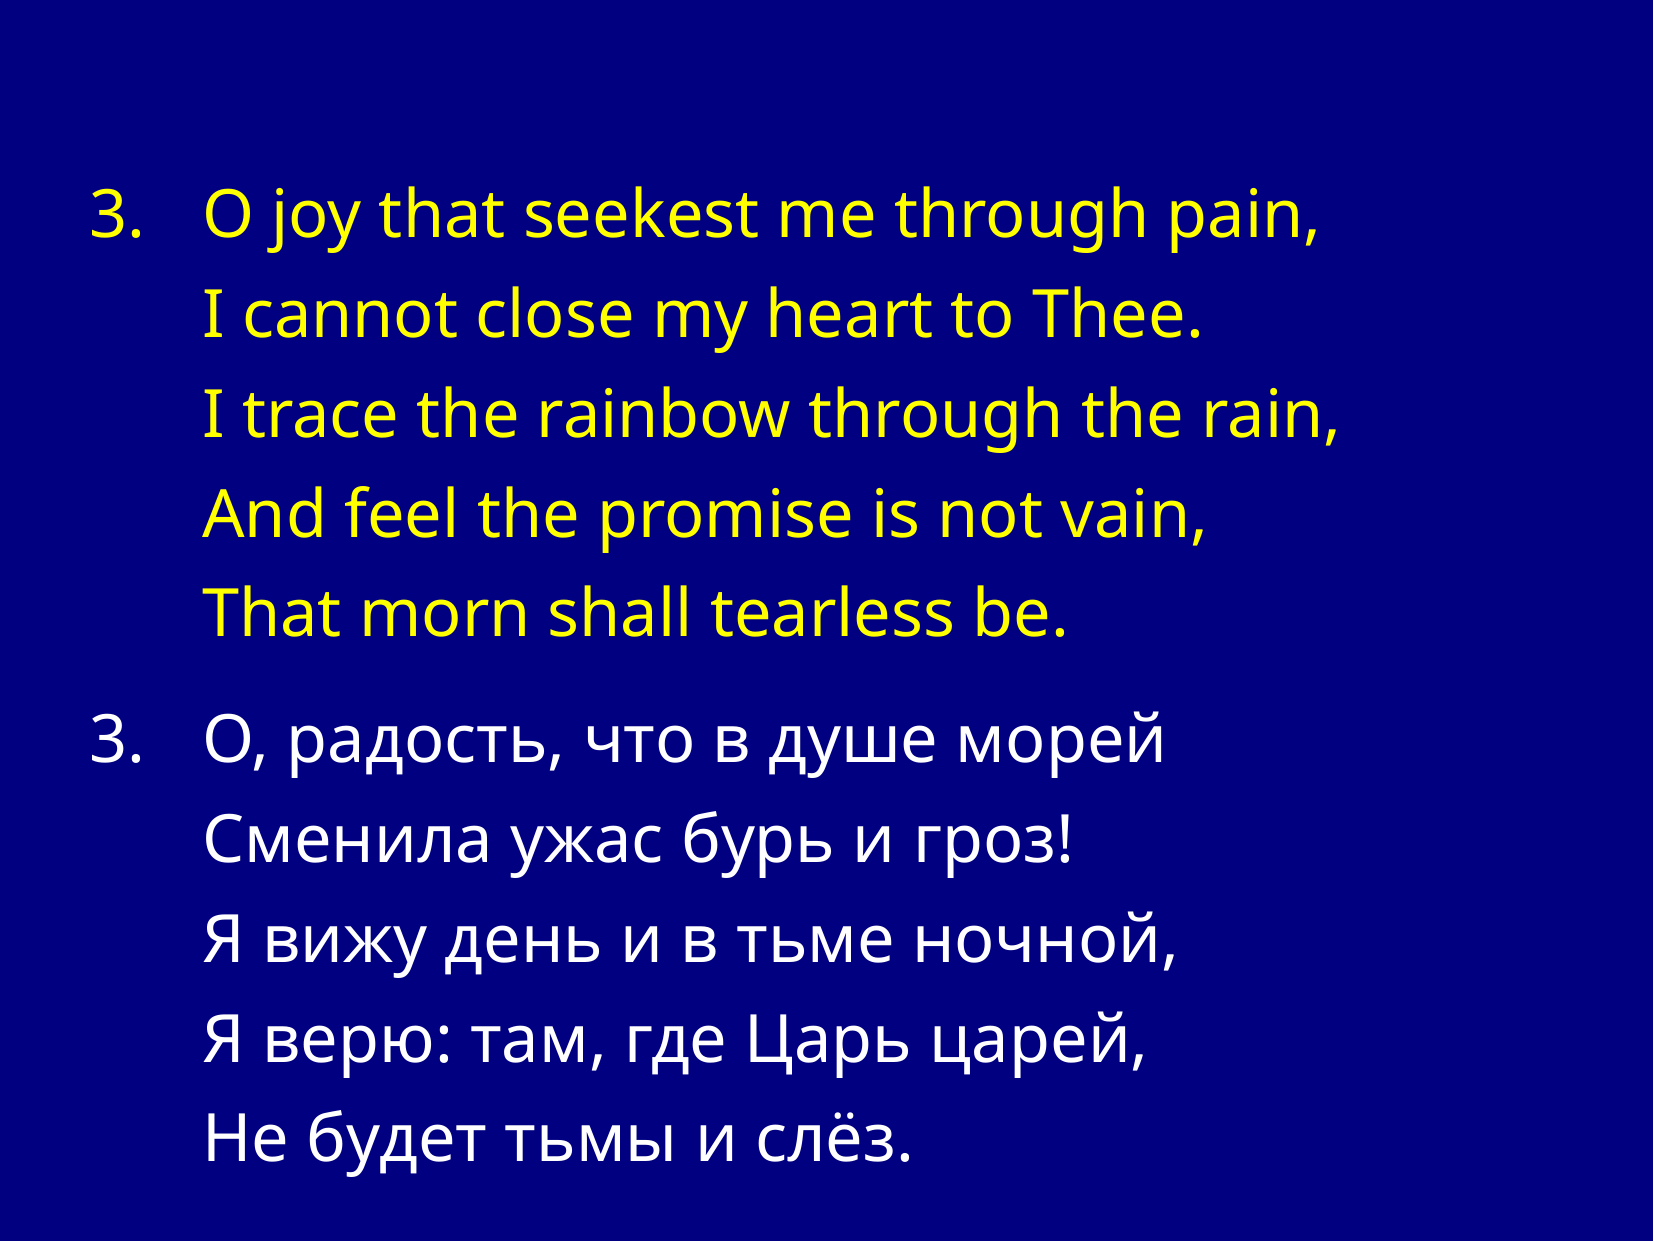

3.	O joy that seekest me through pain,
	I cannot close my heart to Thee.
	I trace the rainbow through the rain,
	And feel the promise is not vain,
	That morn shall tearless be.
3.	О, радость, что в душе морей
	Сменила ужас бурь и гроз!
	Я вижу день и в тьме ночной,
	Я верю: там, где Царь царей,
	Не будет тьмы и слёз.